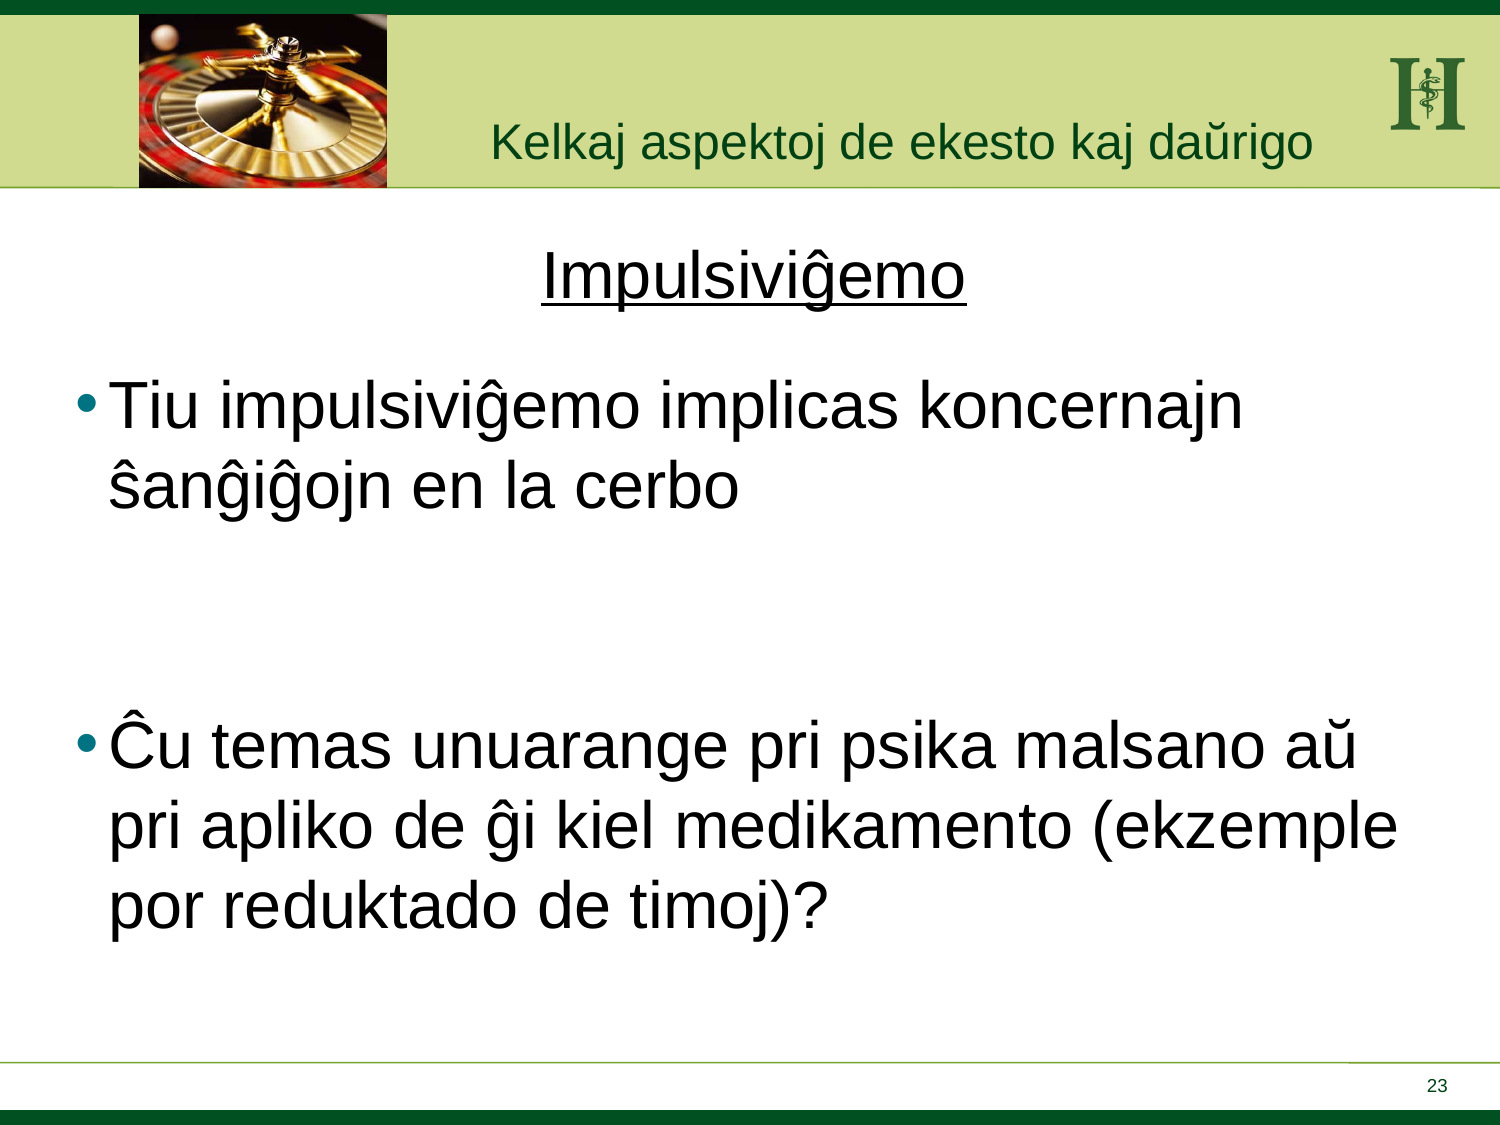

# Kelkaj aspektoj de ekesto kaj daŭrigo
Impulsiviĝemo
Tiu impulsiviĝemo implicas koncernajn ŝanĝiĝojn en la cerbo
Ĉu temas unuarange pri psika malsano aŭ pri apliko de ĝi kiel medikamento (ekzemple por reduktado de timoj)?